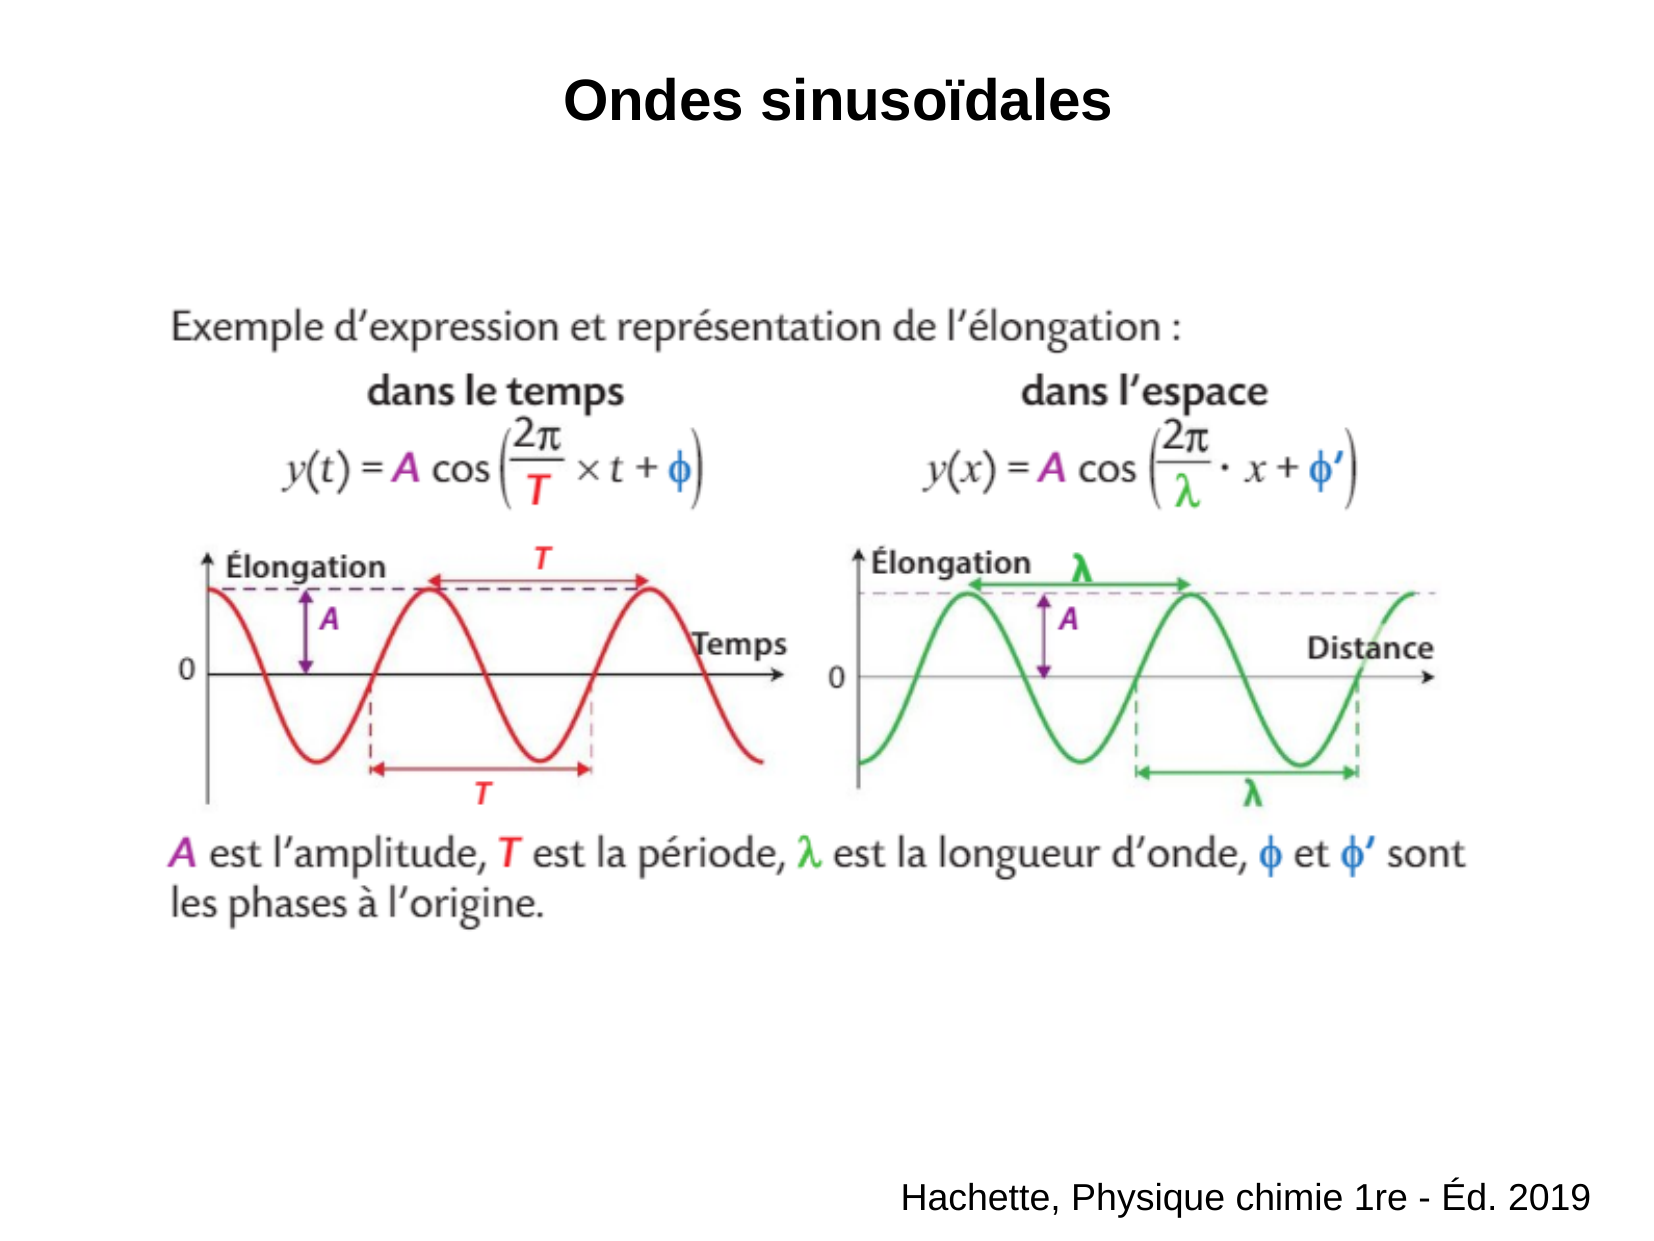

Ondes sinusoïdales
Hachette, Physique chimie 1re - Éd. 2019